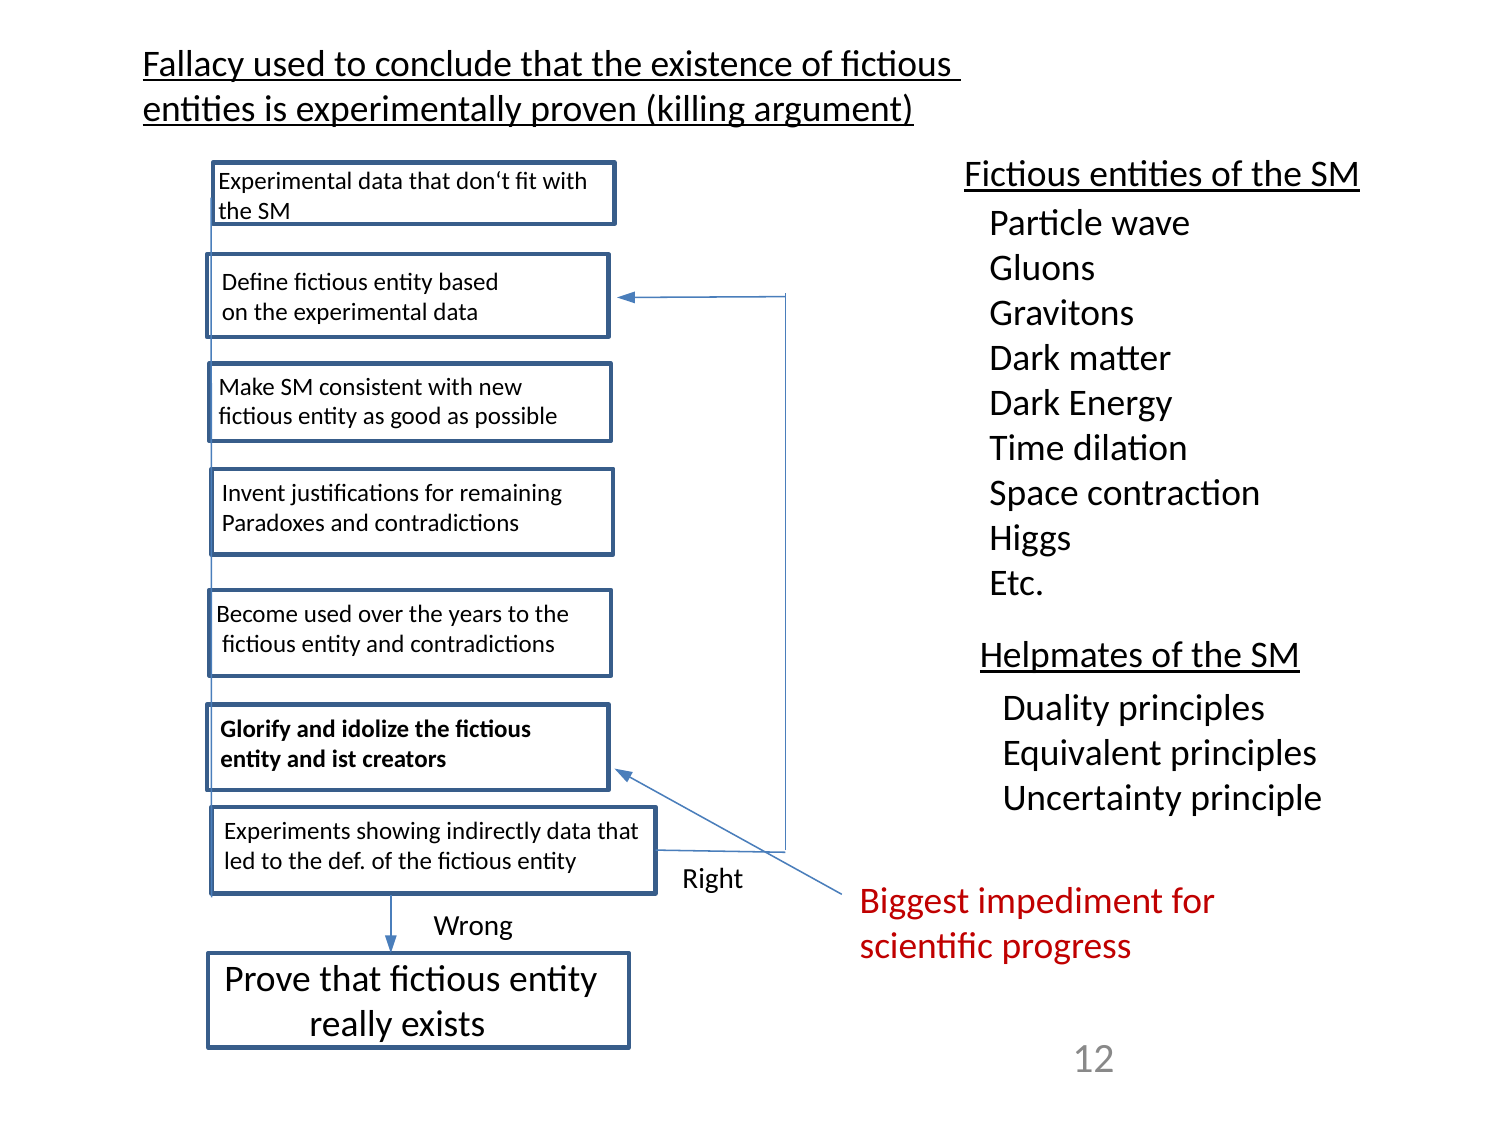

Fallacy used to conclude that the existence of fictious
entities is experimentally proven (killing argument)
Fictious entities of the SM
Experimental data that don‘t fit with the SM
v
Particle wave
Gluons
Gravitons
Dark matter
Dark Energy
Time dilation
Space contraction
Higgs
Etc.
v
Define fictious entity based
on the experimental data
Make SM consistent with new
fictious entity as good as possible
v
Invent justifications for remaining
Paradoxes and contradictions
v
v
Become used over the years to the
 fictious entity and contradictions
Helpmates of the SM
Duality principles
Equivalent principles
Uncertainty principle
v
Glorify and idolize the fictious
entity and ist creators
Experiments showing indirectly data that
led to the def. of the fictious entity
v
Right
Biggest impediment for
scientific progress
Wrong
Prove that fictious entity
 really exists
v